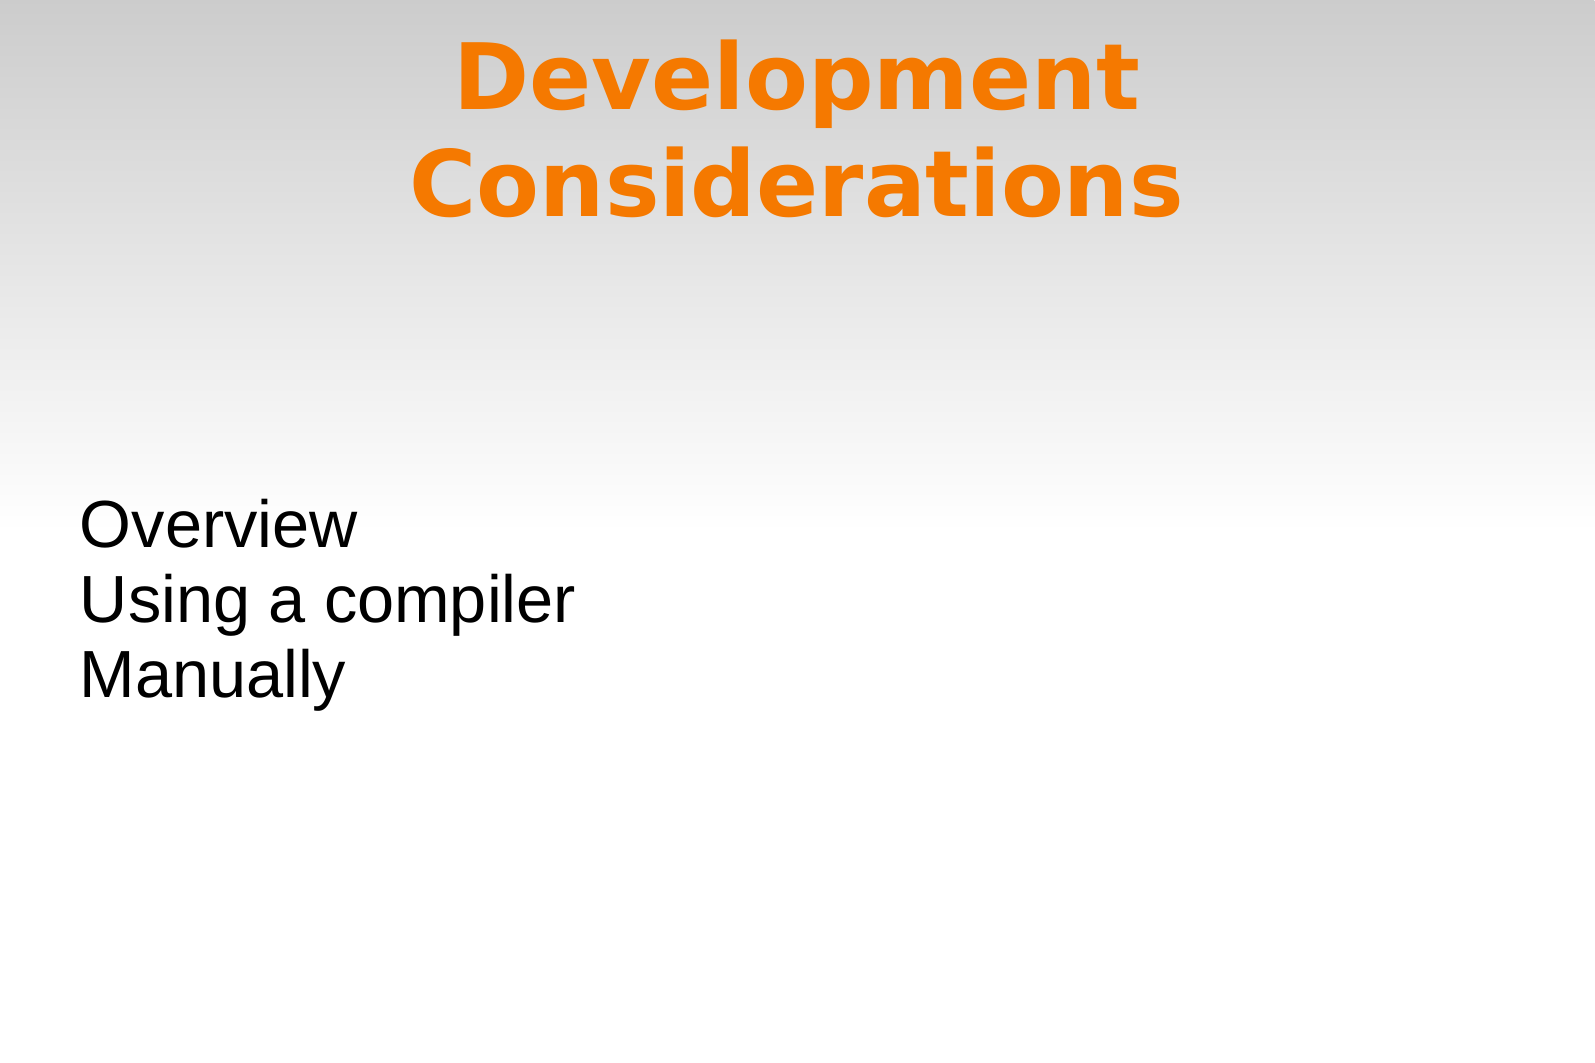

# Development Considerations
Overview
Using a compiler
Manually